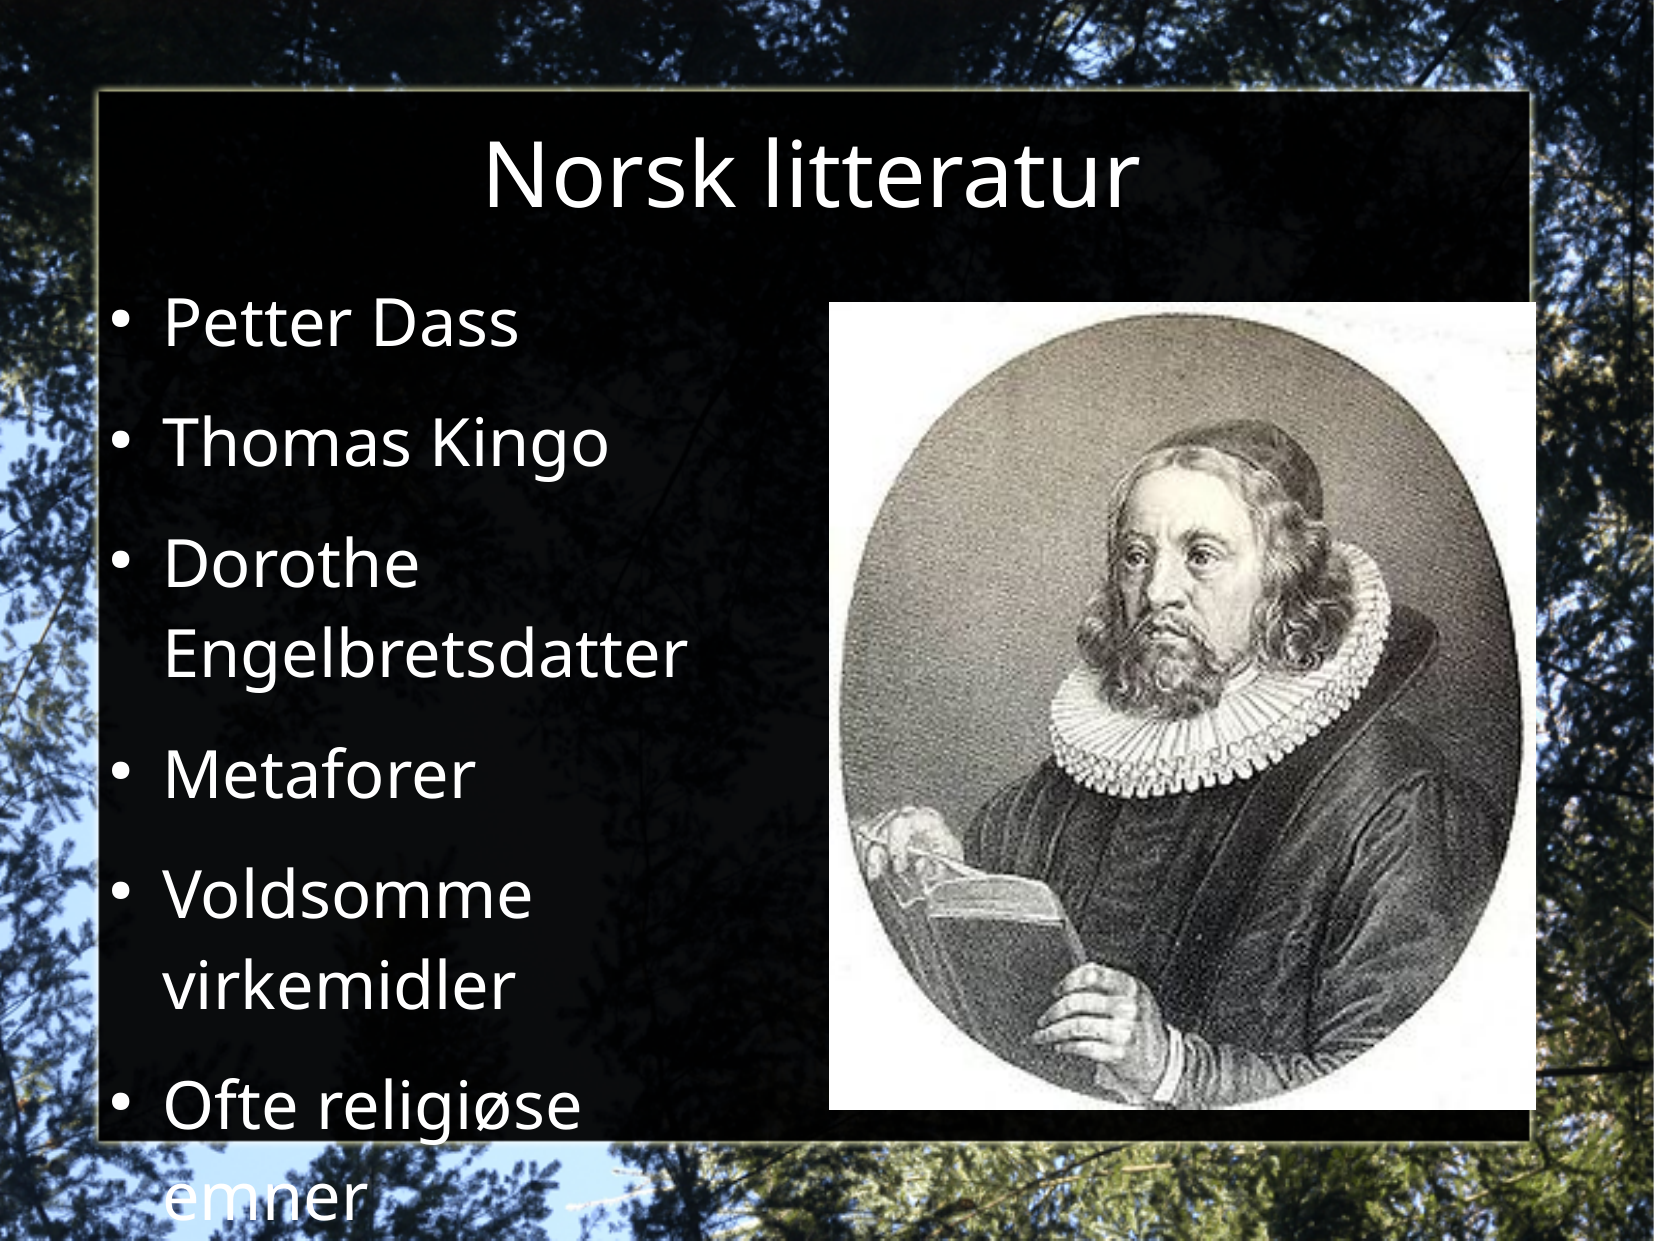

# Norsk litteratur
Petter Dass
Thomas Kingo
Dorothe Engelbretsdatter
Metaforer
Voldsomme virkemidler
Ofte religiøse emner
Bildet: Thomas Kingo (egentlig dansk)